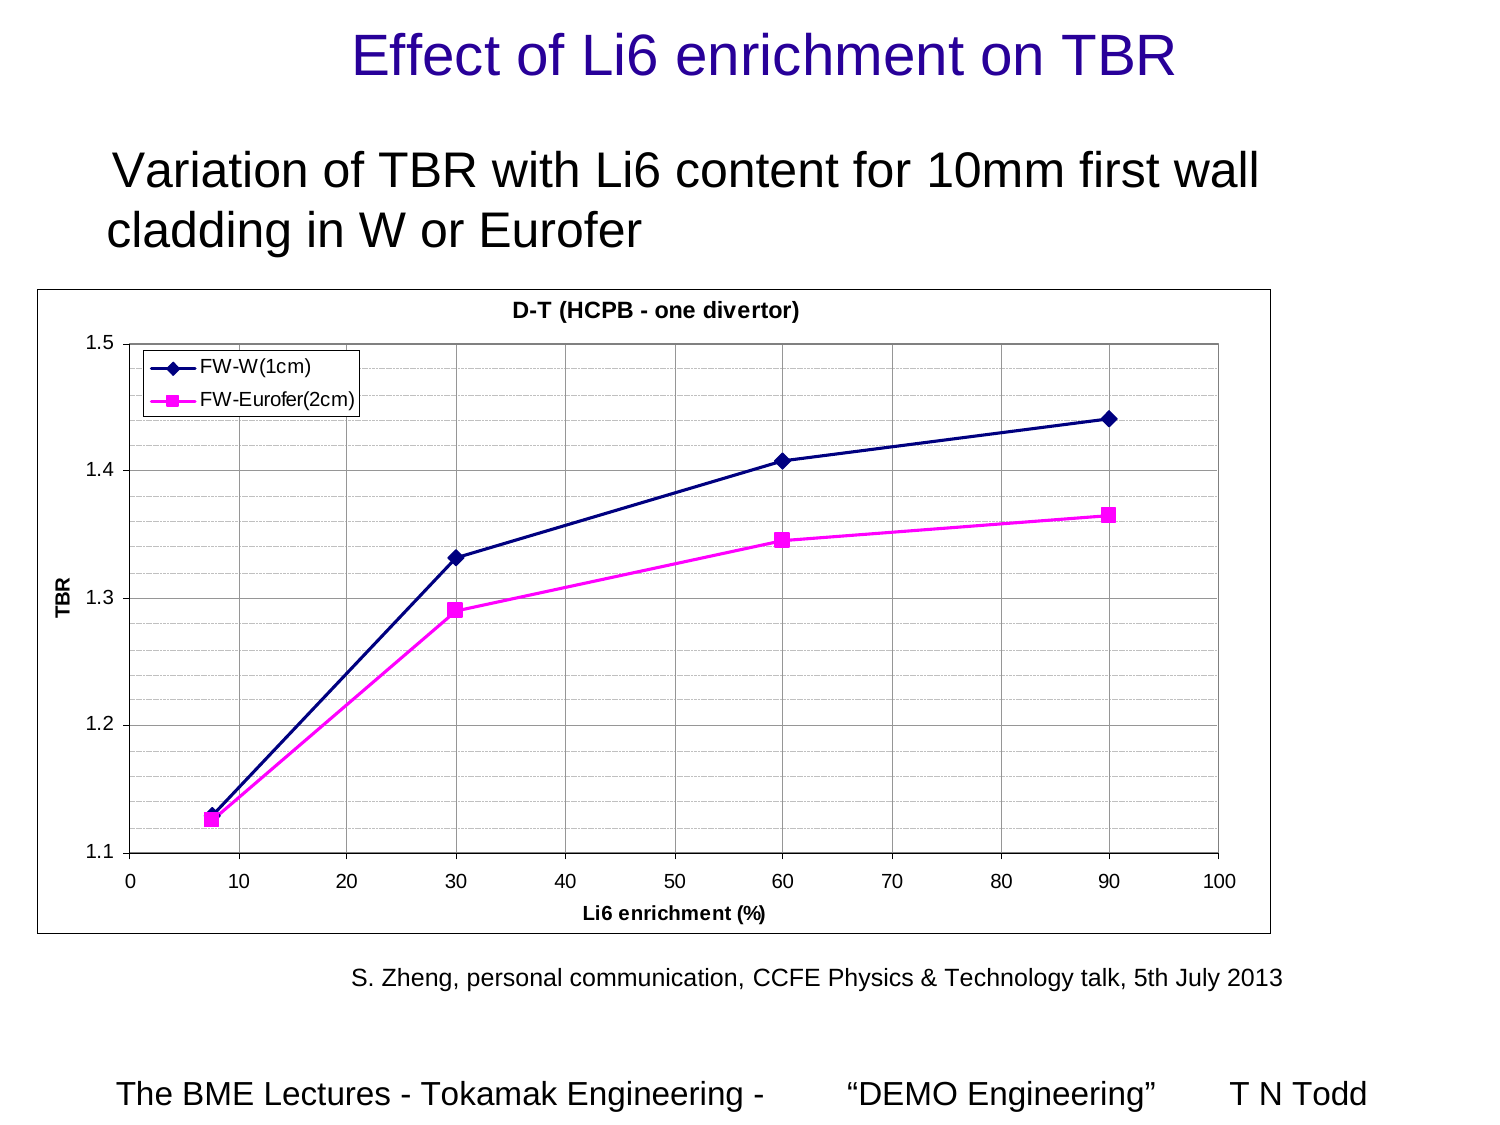

# Effect of Li6 enrichment on TBR
 Variation of TBR with Li6 content for 10mm first wall cladding in W or Eurofer
S. Zheng, personal communication, CCFE Physics & Technology talk, 5th July 2013